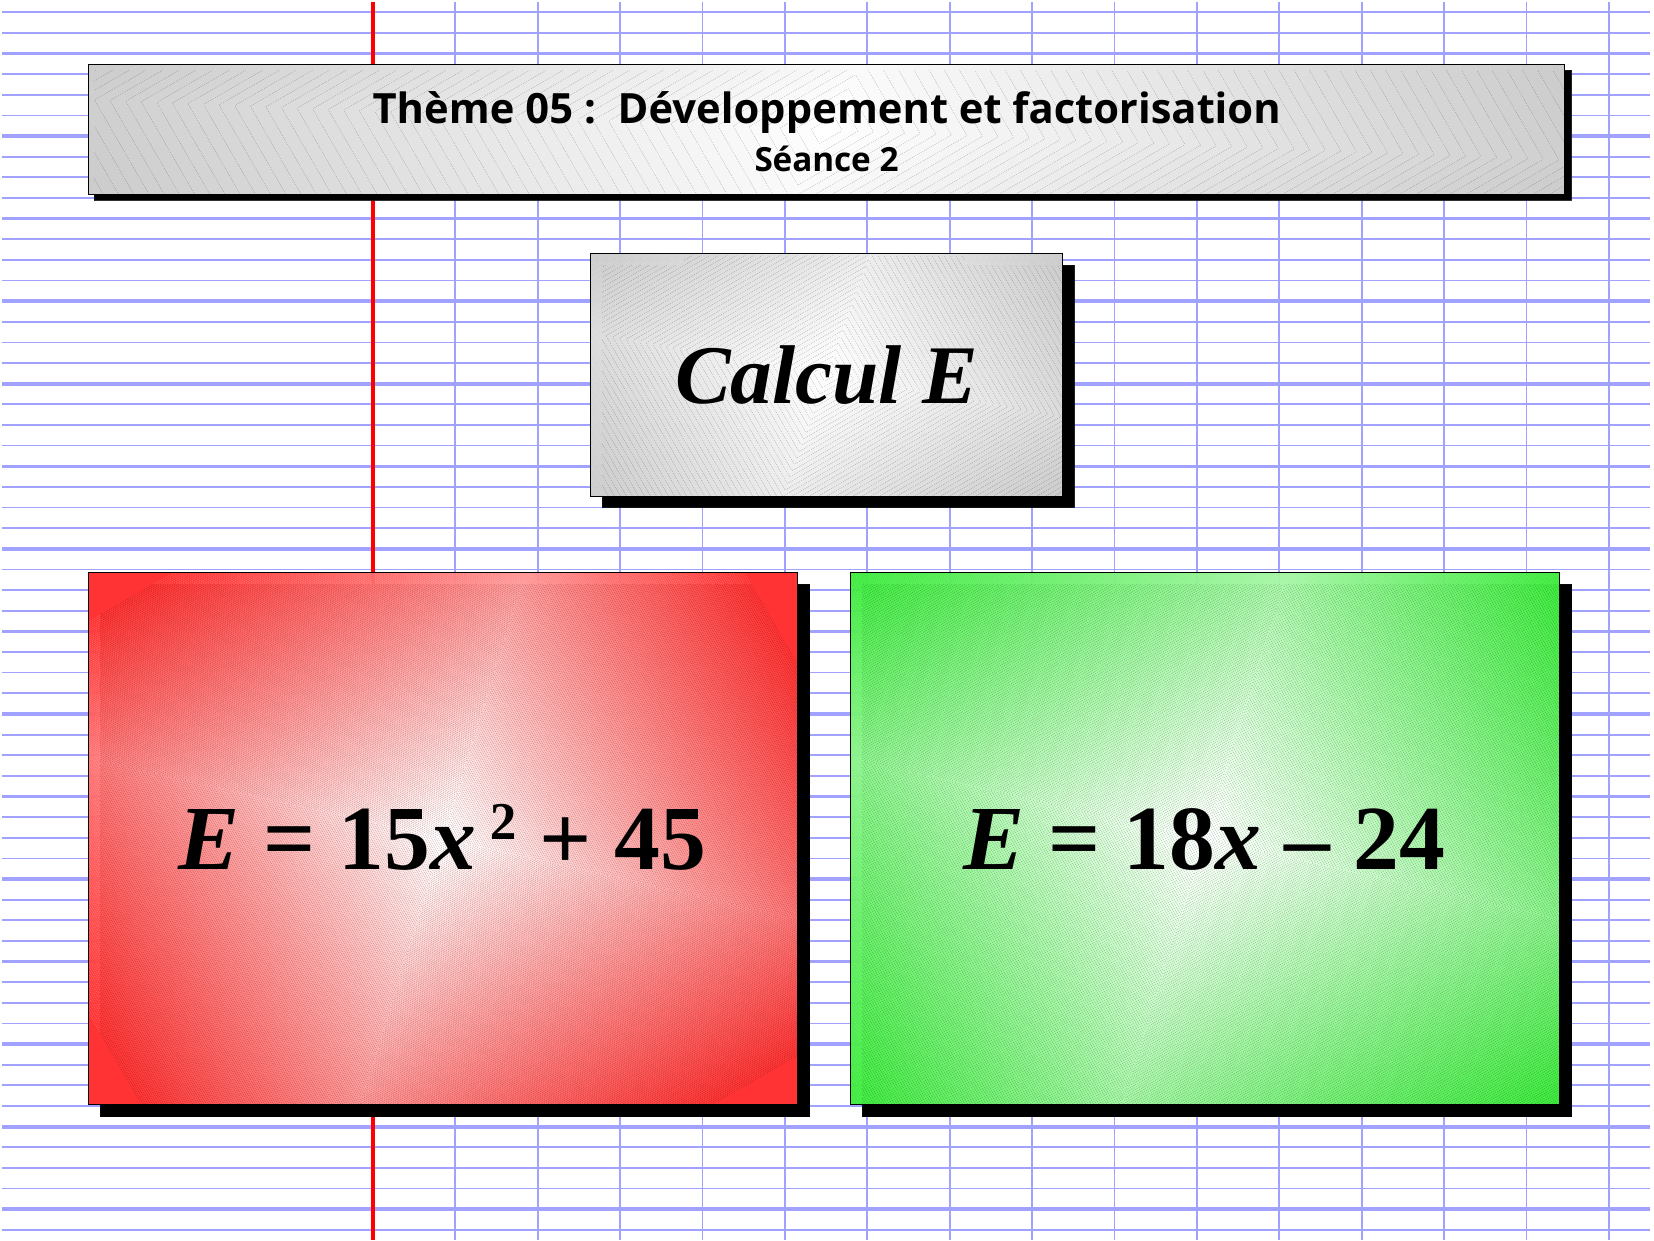

Thème 05 : Développement et factorisation
Séance 2
Calcul E
10
11
12
13
14
15
9
0
1
2
3
4
5
6
7
8
E = 15x 2 + 45
E = 18x – 24